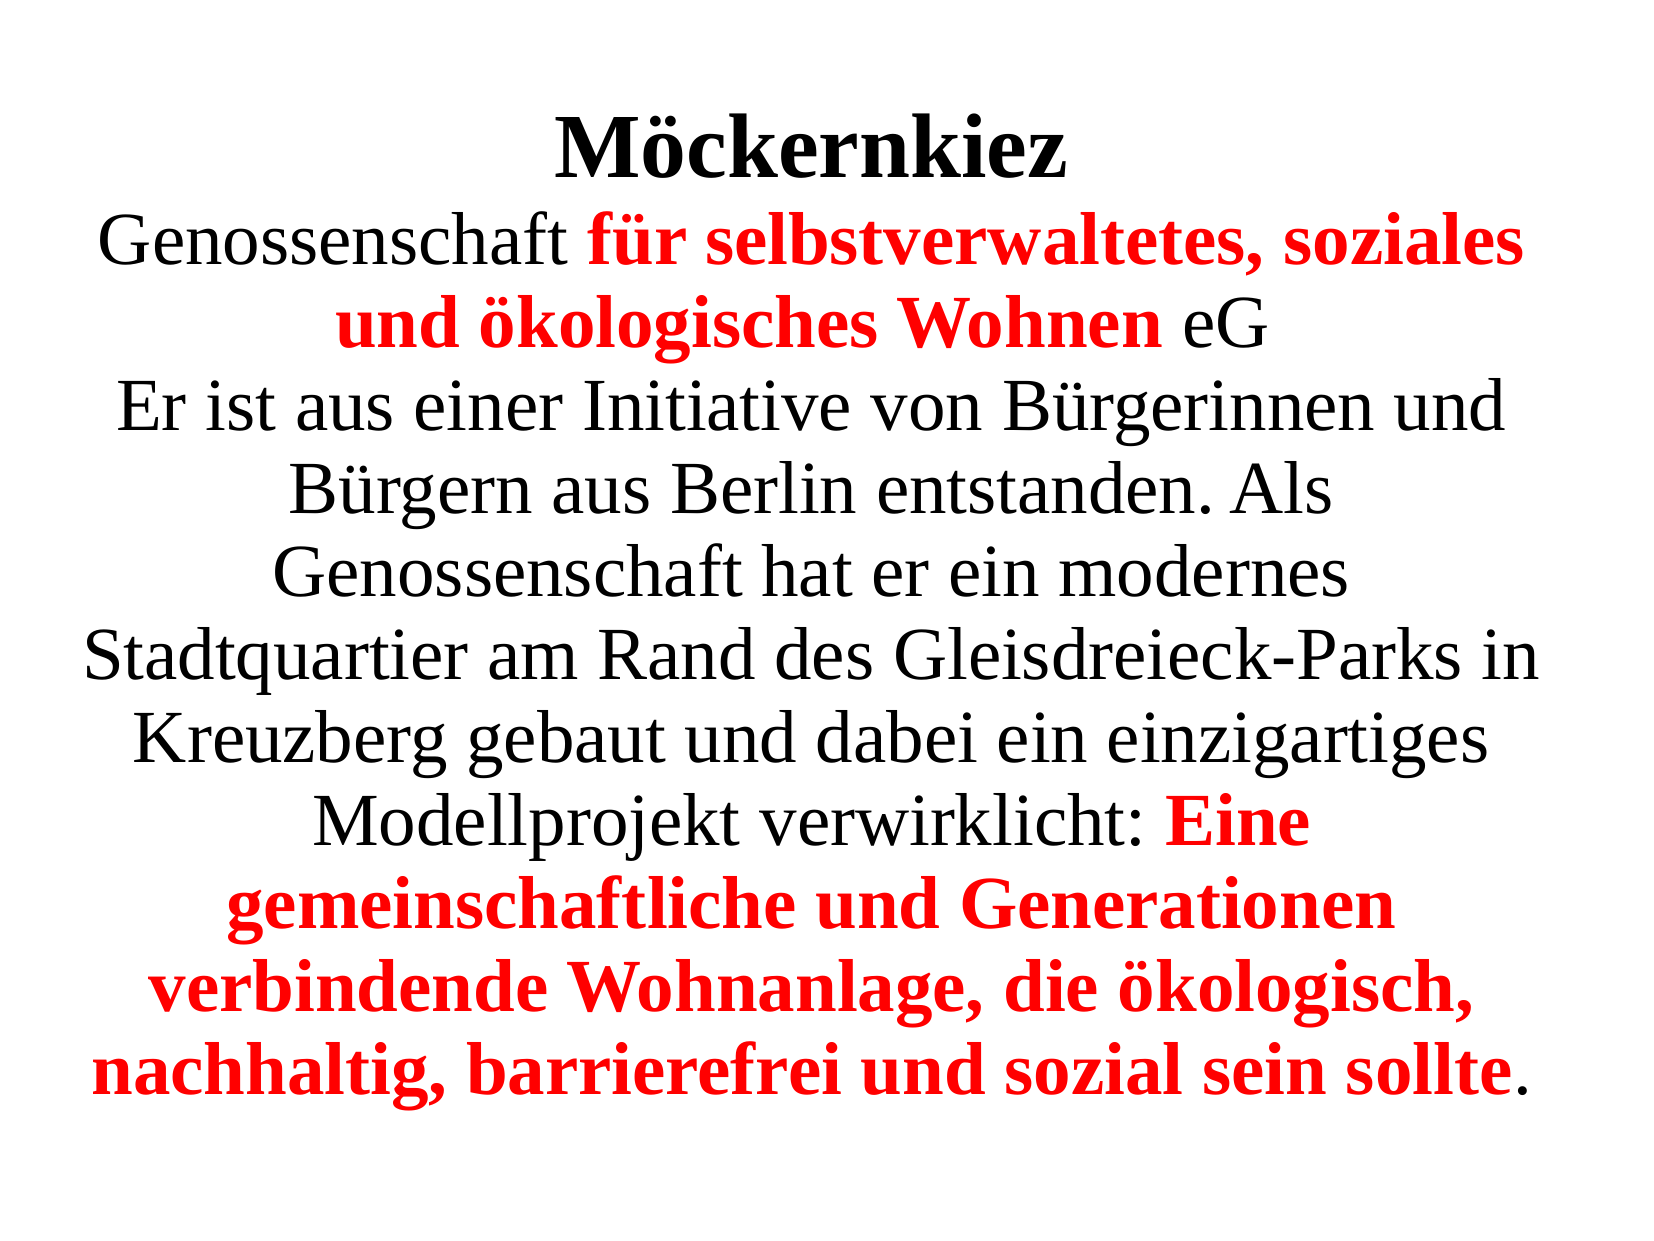

Möckernkiez
Genossenschaft für selbstverwaltetes, soziales und ökologisches Wohnen eG
Er ist aus einer Initiative von Bürgerinnen und Bürgern aus Berlin entstanden. Als Genossenschaft hat er ein modernes Stadtquartier am Rand des Gleisdreieck-Parks in Kreuzberg gebaut und dabei ein einzigartiges Modellprojekt verwirklicht: Eine gemeinschaftliche und Generationen verbindende Wohnanlage, die ökologisch, nachhaltig, barrierefrei und sozial sein sollte.